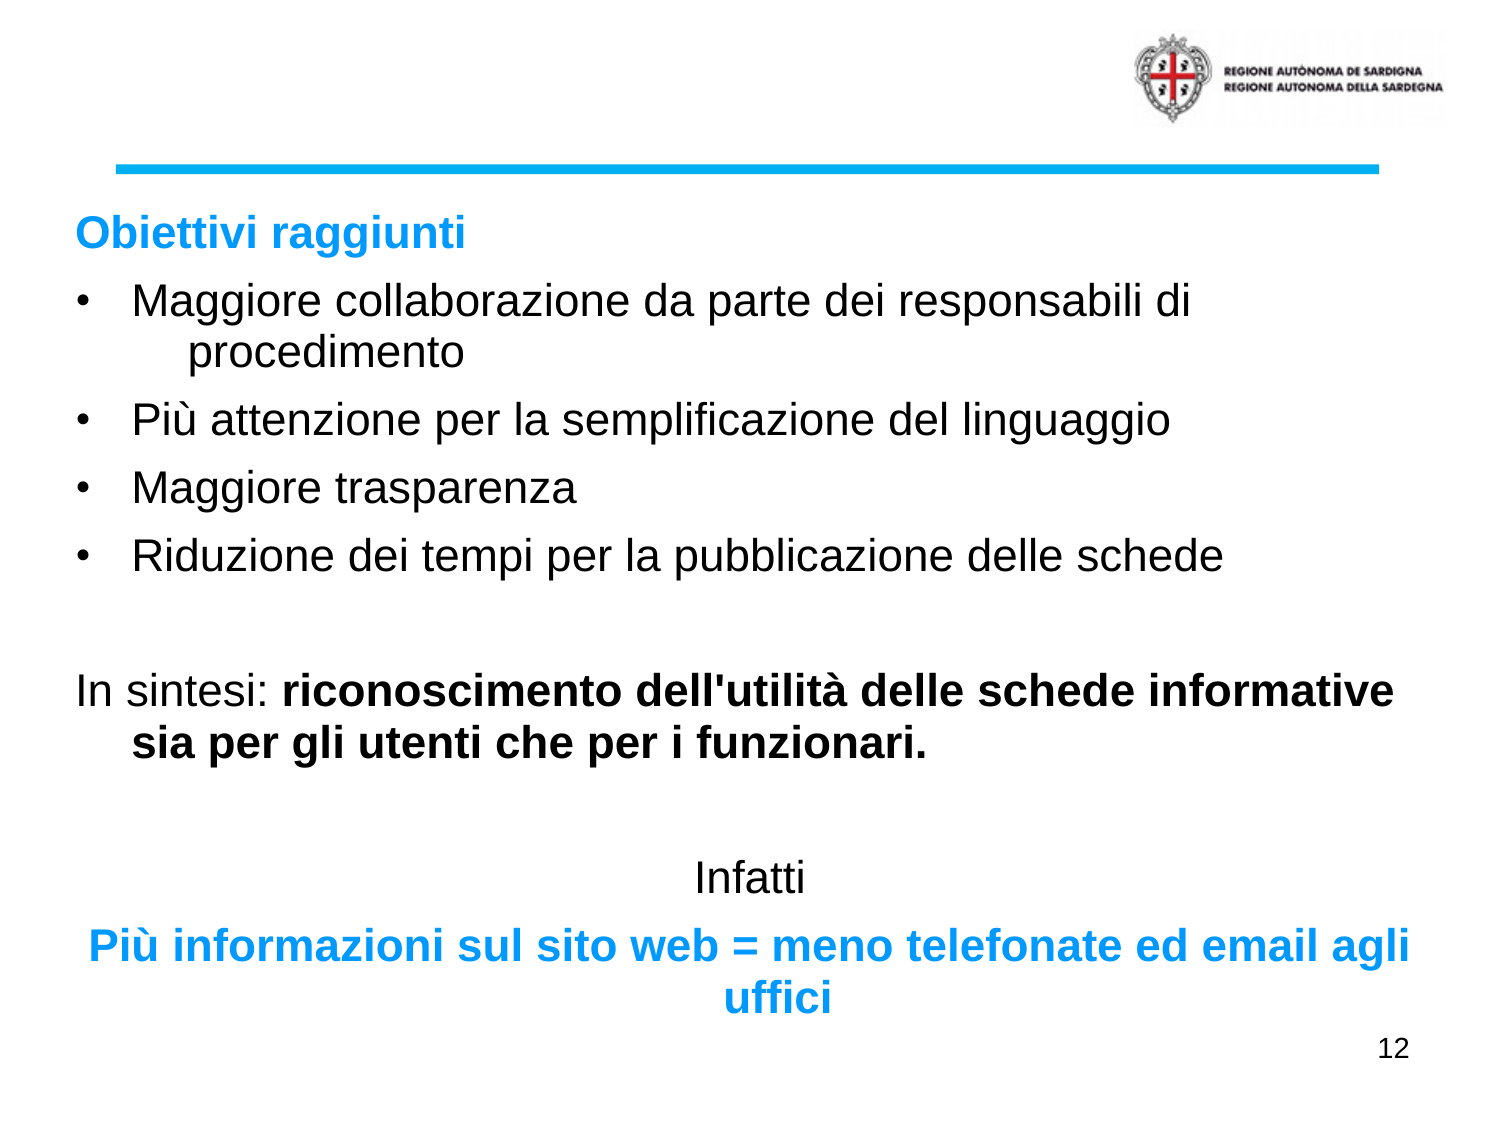

# Obiettivi raggiunti
Maggiore collaborazione da parte dei responsabili di procedimento
Più attenzione per la semplificazione del linguaggio
Maggiore trasparenza
Riduzione dei tempi per la pubblicazione delle schede
In sintesi: riconoscimento dell'utilità delle schede informative sia per gli utenti che per i funzionari.
Infatti
Più informazioni sul sito web = meno telefonate ed email agli uffici
12